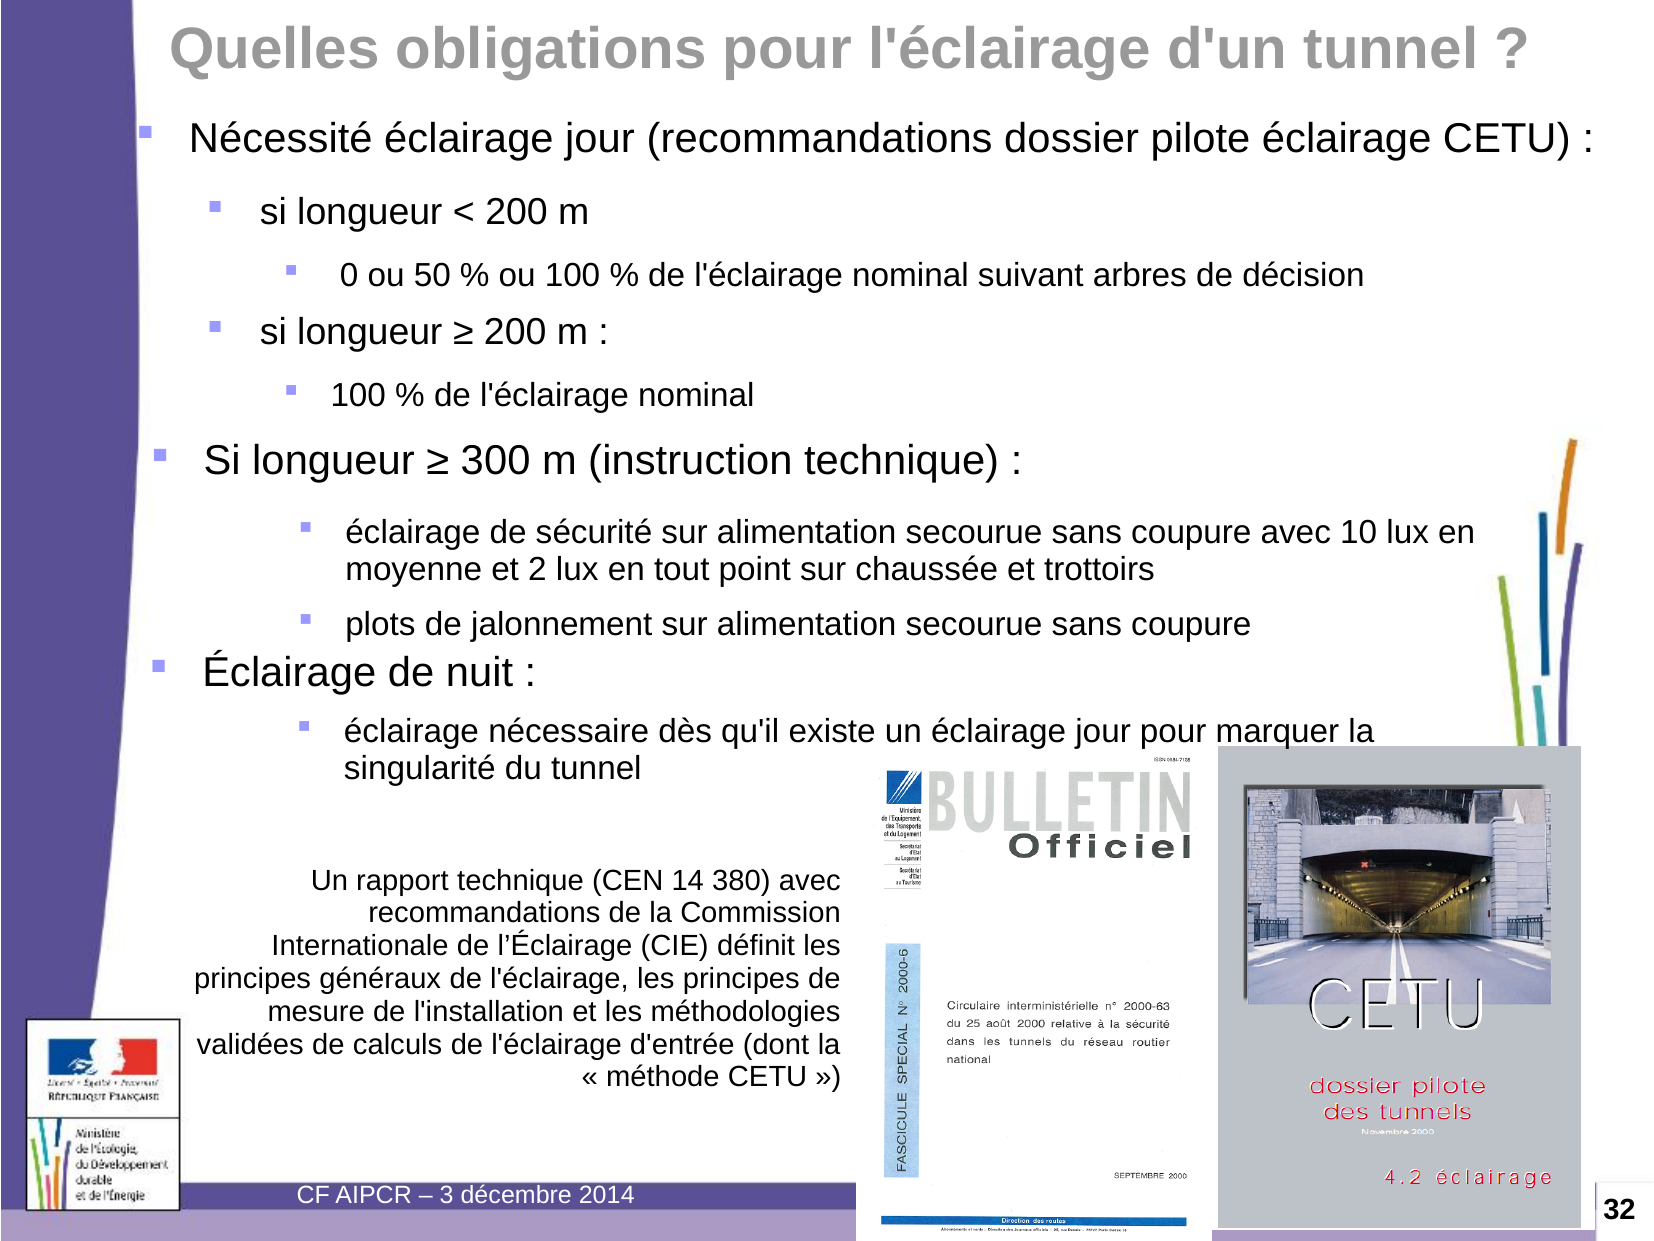

Quelles obligations pour l'éclairage d'un tunnel ?
# Nécessité éclairage jour (recommandations dossier pilote éclairage CETU) :
si longueur < 200 m
 0 ou 50 % ou 100 % de l'éclairage nominal suivant arbres de décision
si longueur ≥ 200 m :
100 % de l'éclairage nominal
Si longueur ≥ 300 m (instruction technique) :
éclairage de sécurité sur alimentation secourue sans coupure avec 10 lux en moyenne et 2 lux en tout point sur chaussée et trottoirs
plots de jalonnement sur alimentation secourue sans coupure
Éclairage de nuit :
éclairage nécessaire dès qu'il existe un éclairage jour pour marquer la singularité du tunnel
Un rapport technique (CEN 14 380) avec recommandations de la Commission Internationale de l’Éclairage (CIE) définit les principes généraux de l'éclairage, les principes de mesure de l'installation et les méthodologies validées de calculs de l'éclairage d'entrée (dont la « méthode CETU »)
CF AIPCR – 3 décembre 2014
32